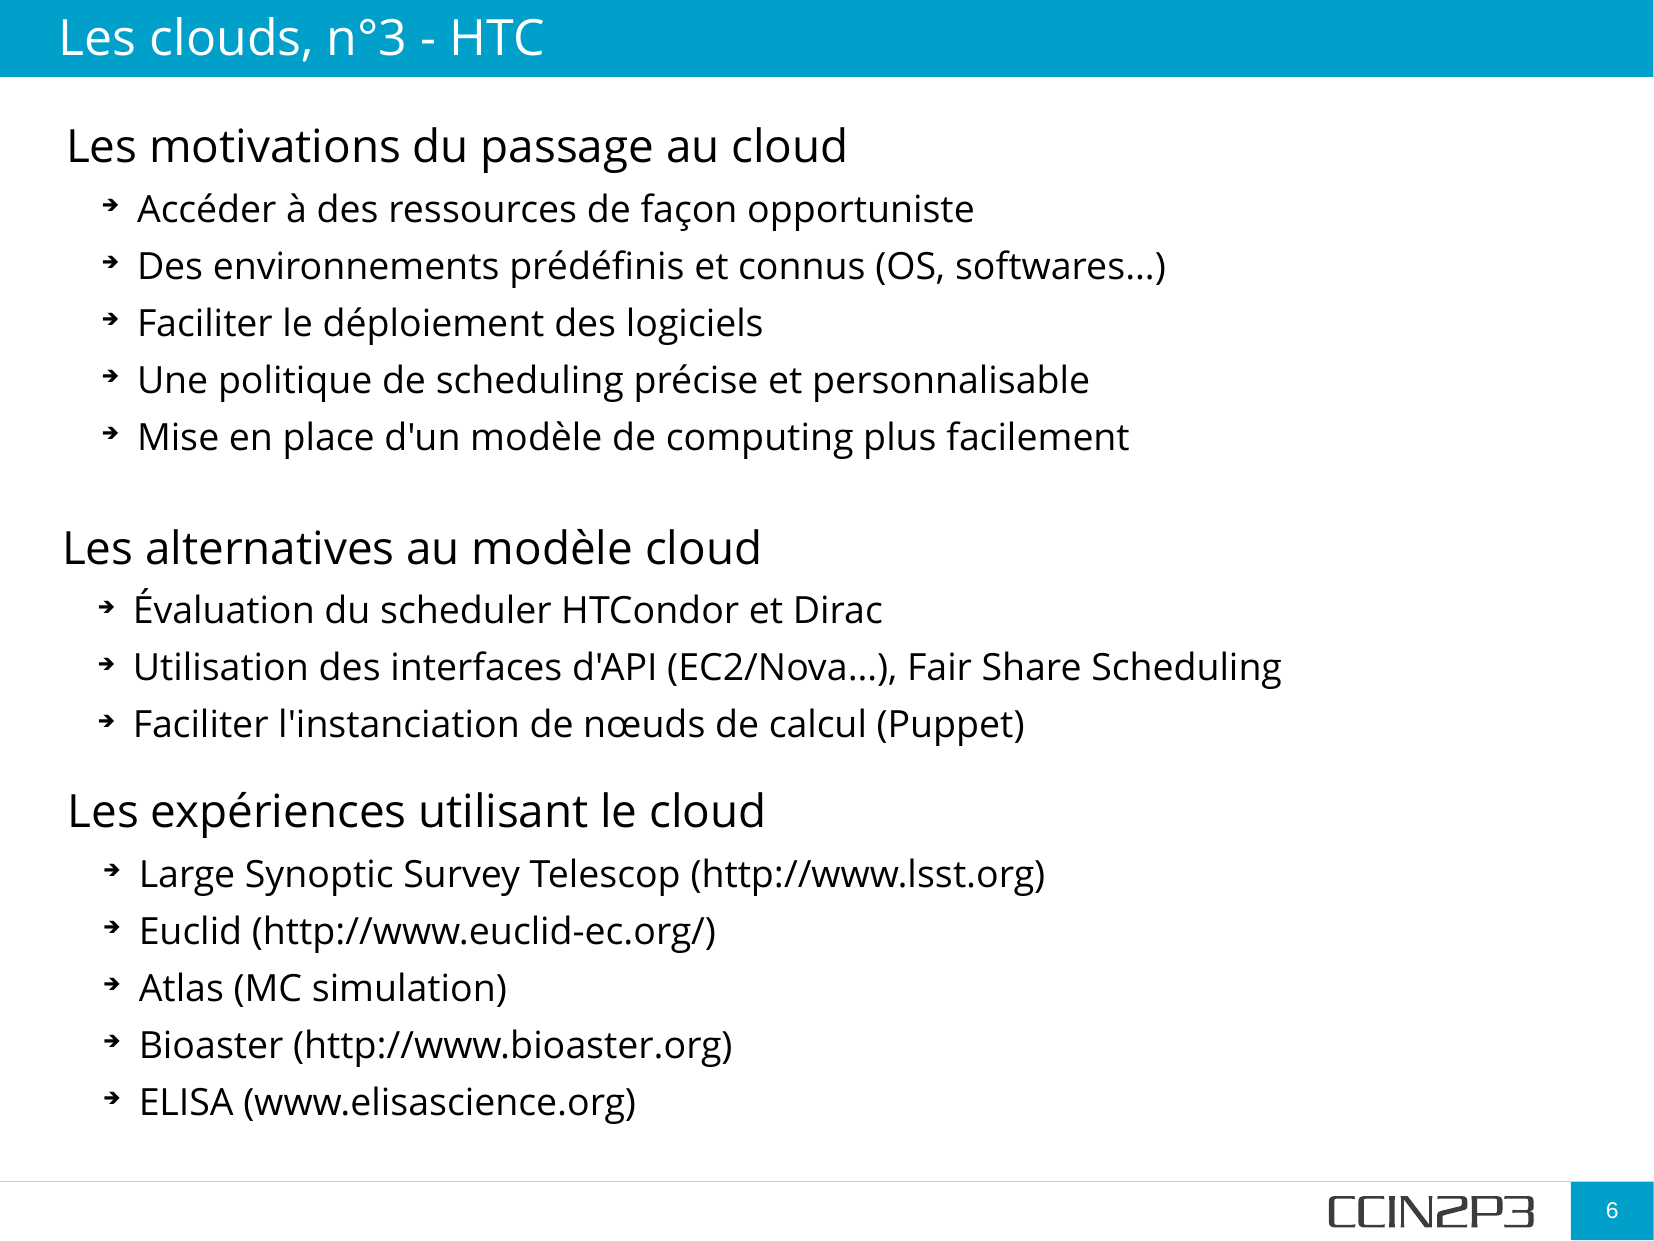

# Les clouds, n°3 - HTC
Les motivations du passage au cloud
Accéder à des ressources de façon opportuniste
Des environnements prédéfinis et connus (OS, softwares…)
Faciliter le déploiement des logiciels
Une politique de scheduling précise et personnalisable
Mise en place d'un modèle de computing plus facilement
Les alternatives au modèle cloud
Évaluation du scheduler HTCondor et Dirac
Utilisation des interfaces d'API (EC2/Nova…), Fair Share Scheduling
Faciliter l'instanciation de nœuds de calcul (Puppet)
Les expériences utilisant le cloud
Large Synoptic Survey Telescop (http://www.lsst.org)
Euclid (http://www.euclid-ec.org/)
Atlas (MC simulation)
Bioaster (http://www.bioaster.org)
ELISA (www.elisascience.org)
6